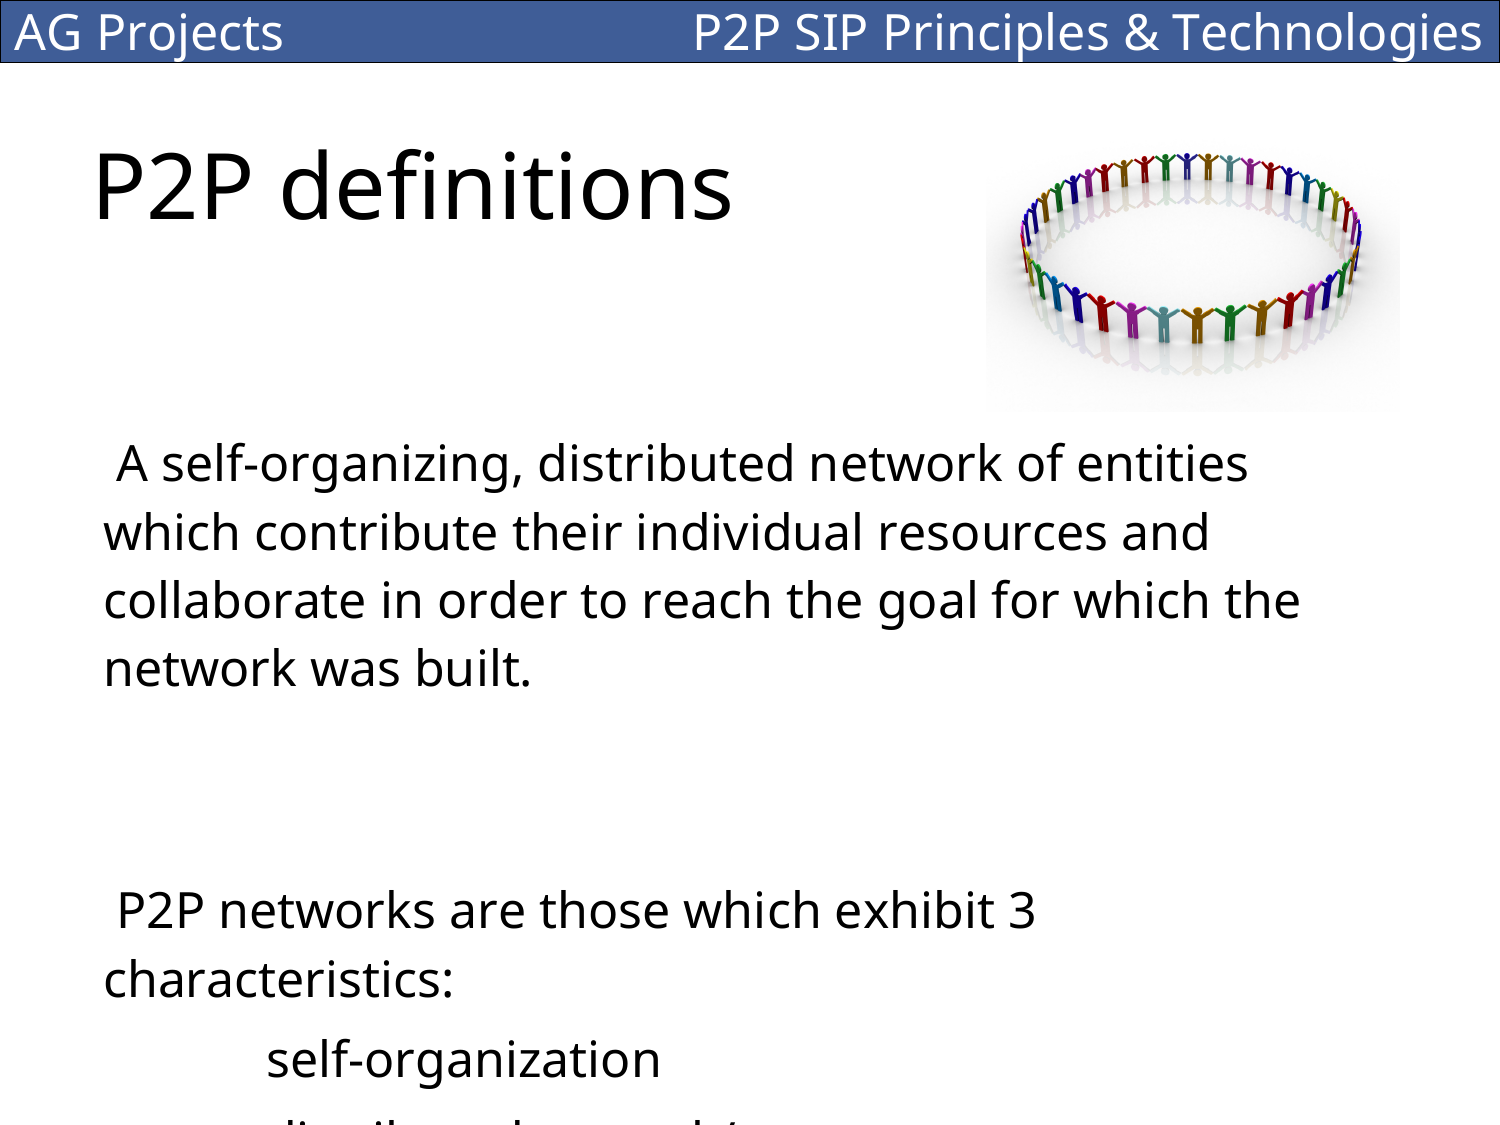

P2P definitions
 A self-organizing, distributed network of entities which contribute their individual resources and collaborate in order to reach the goal for which the network was built.
 P2P networks are those which exhibit 3 characteristics:
 self-organization
 distributed control / resources
 symmetric communication